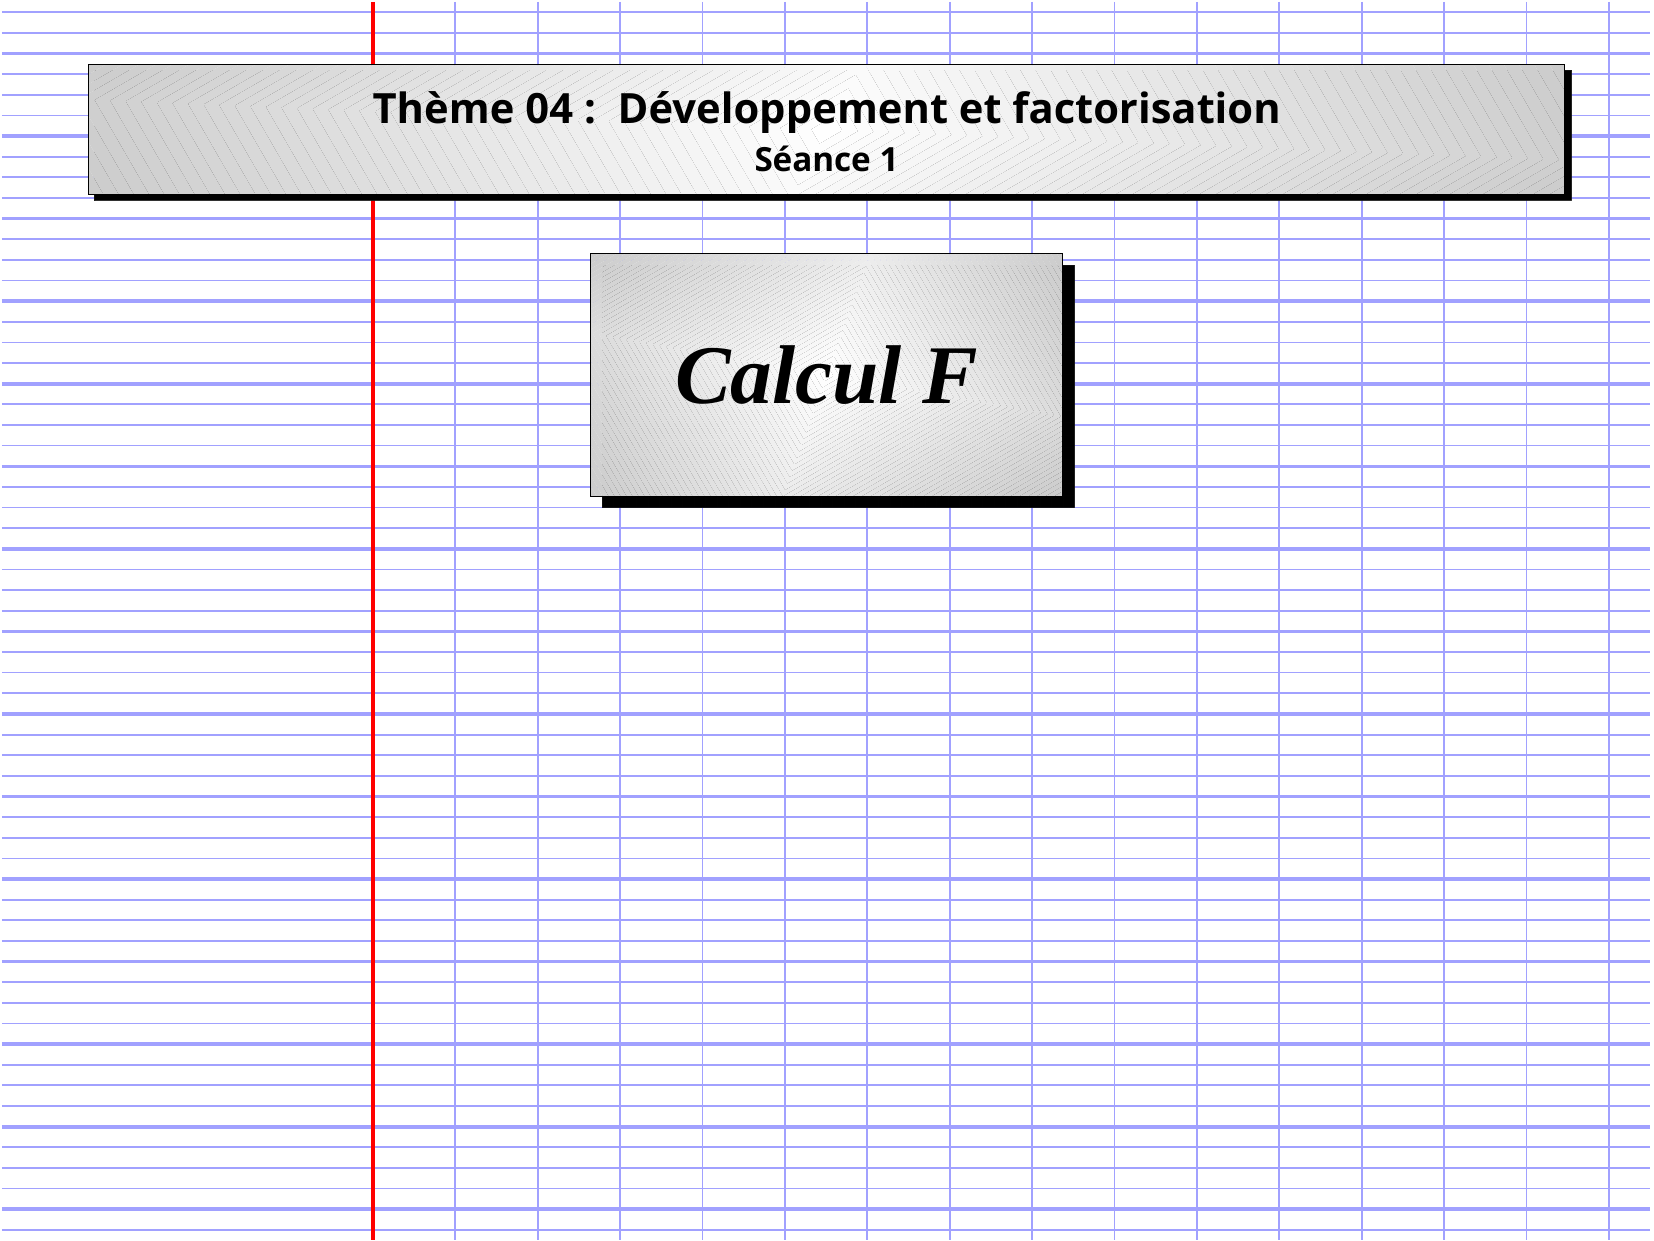

Thème 04 : Développement et factorisation
Séance 1
Calcul F